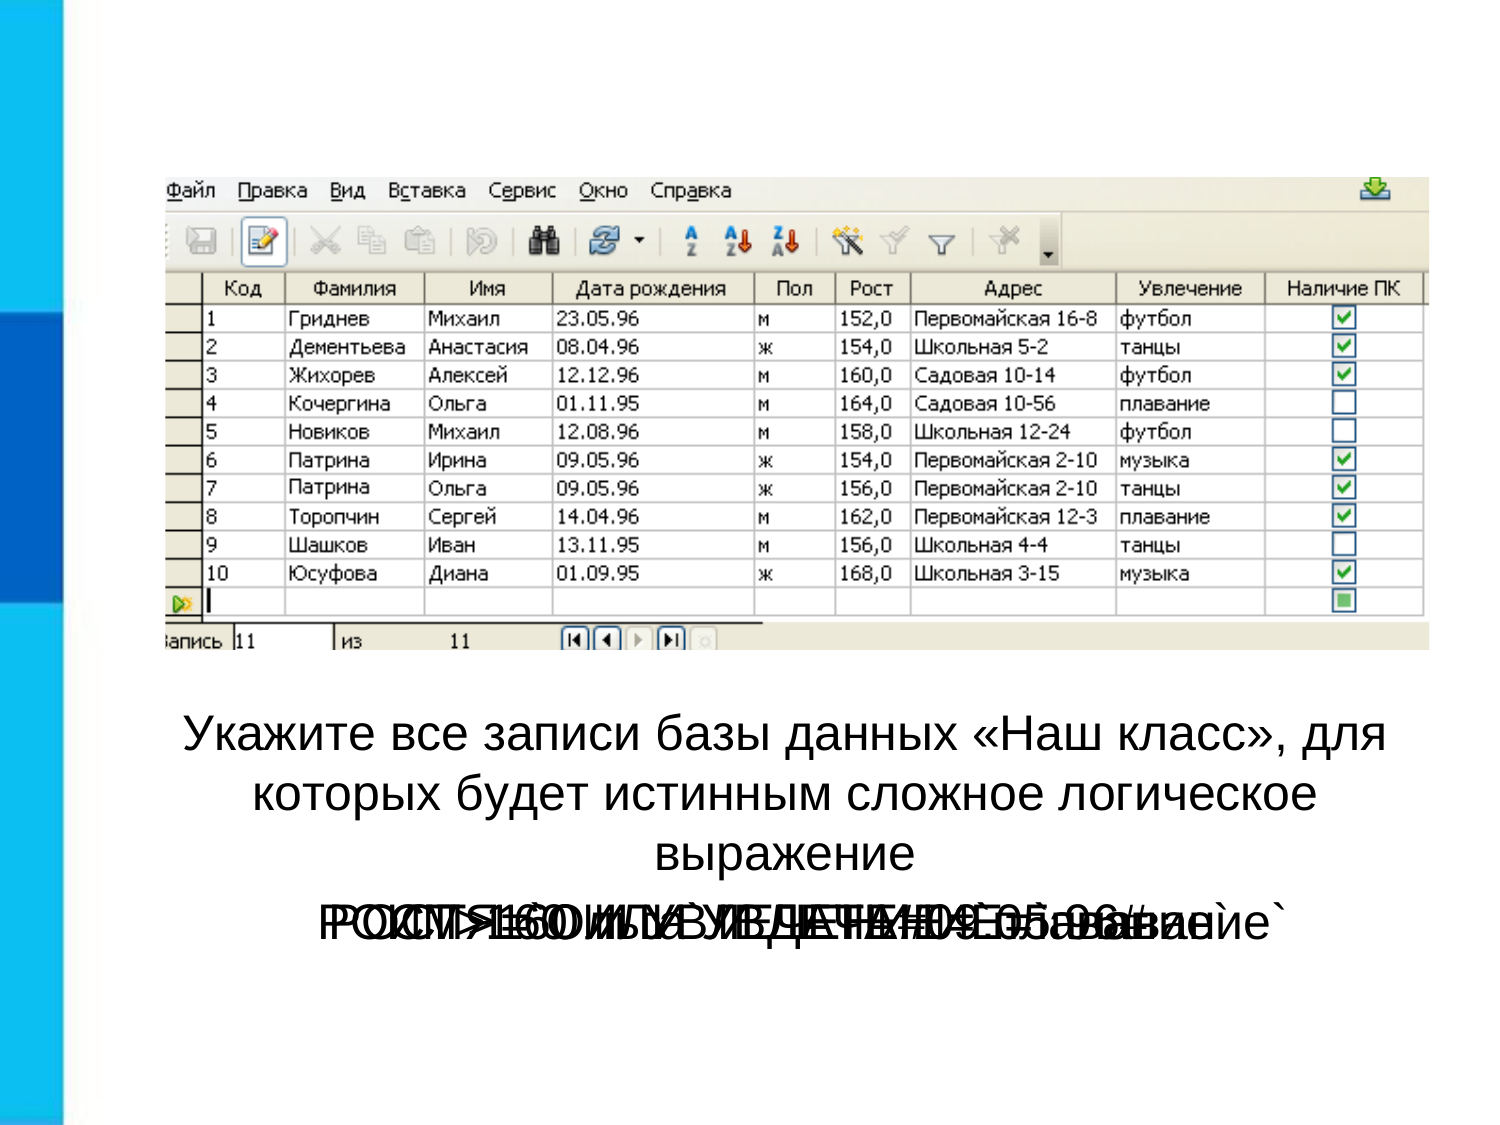

Укажите все записи базы данных «Наш класс», для
которых будет истинным сложное логическое выражение
ИМЯ=`Ольга` И ДАТА#09.05.96#
РОСТ>160 И УВЛЕЧЕНИЕ=`плавание`
РОСТ>160 ИЛИ УВЛЕЧЕНИЕ=`плавание`